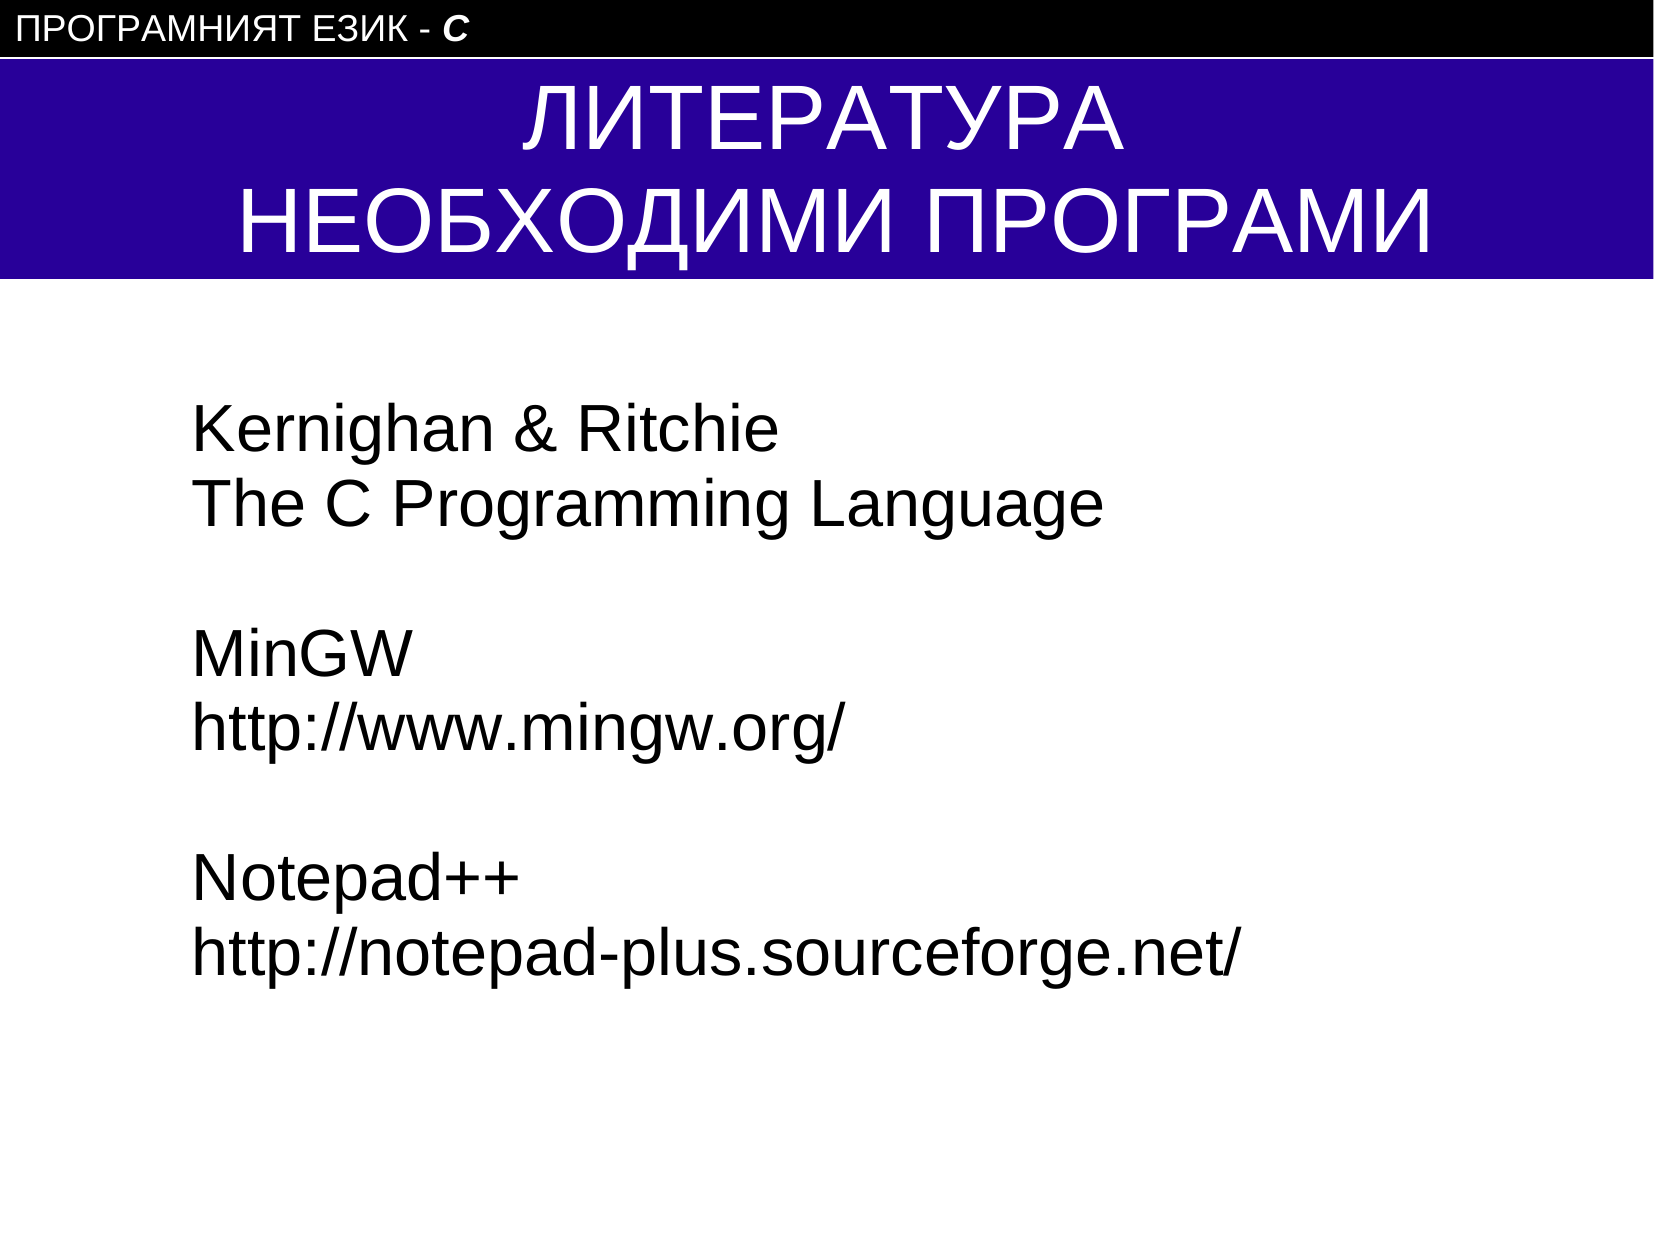

ПРОГРАМНИЯT ЕЗИК - С
			ЛИТЕРАТУРА
			НЕОБХОДИМИ ПРОГРАМИ
Kernighan & Ritchie
The C Programming Language
MinGW
http://www.mingw.org/
Notepad++
http://notepad-plus.sourceforge.net/